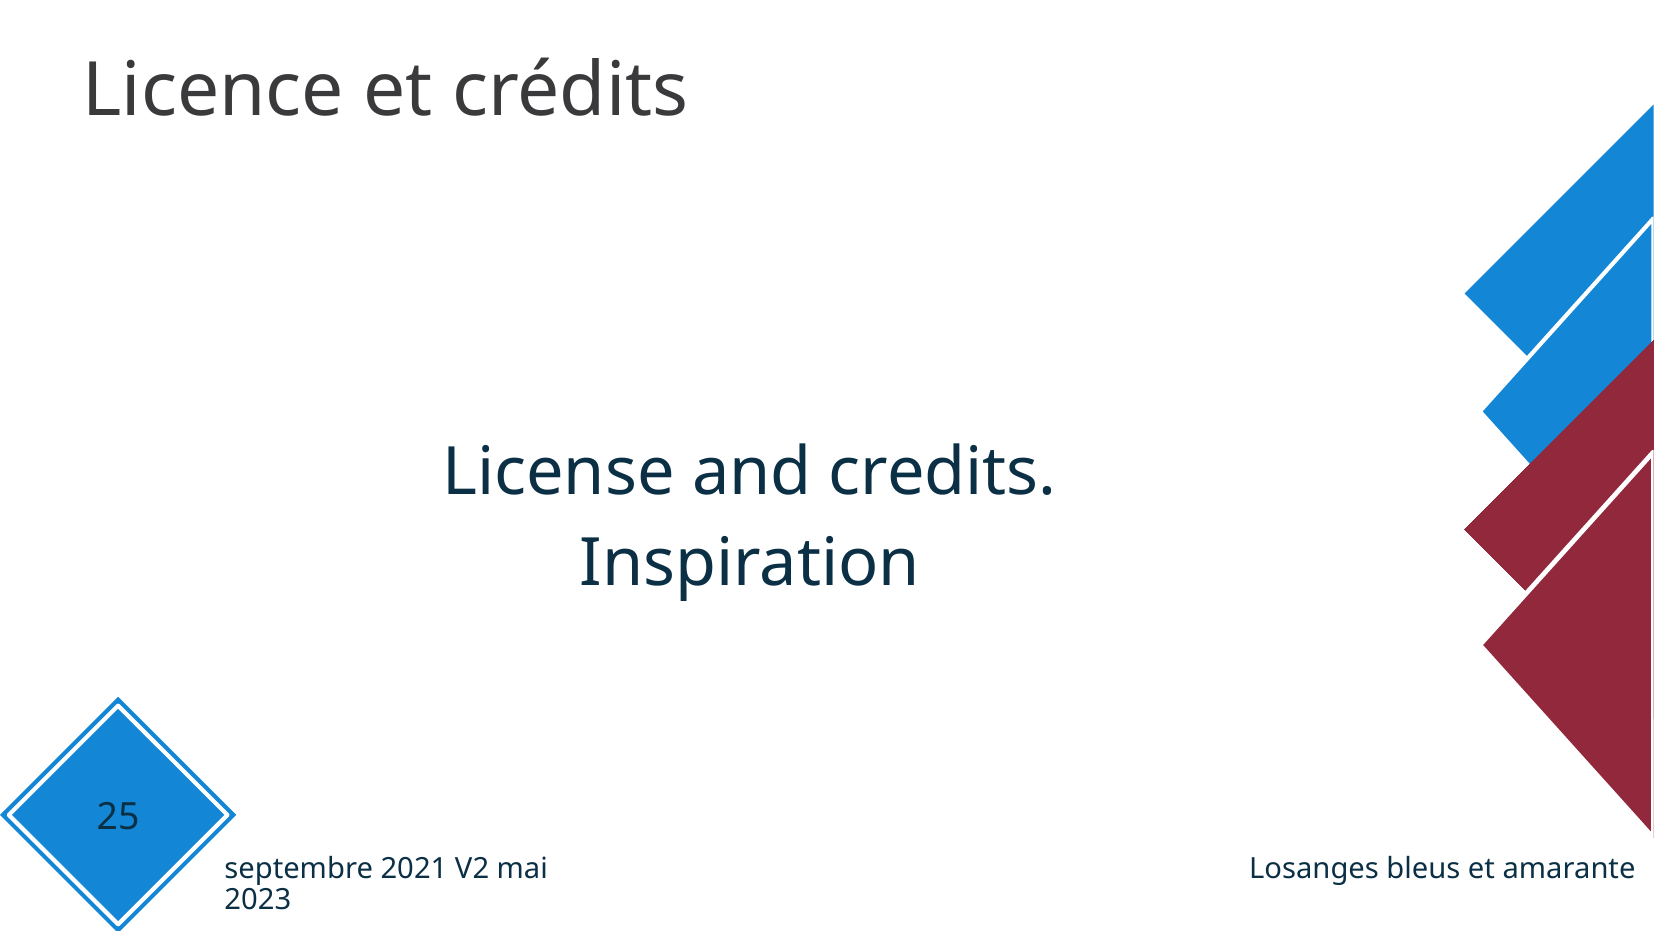

Licence et crédits
# License and credits.
Inspiration
25
septembre 2021 V2 mai 2023
Losanges bleus et amarante